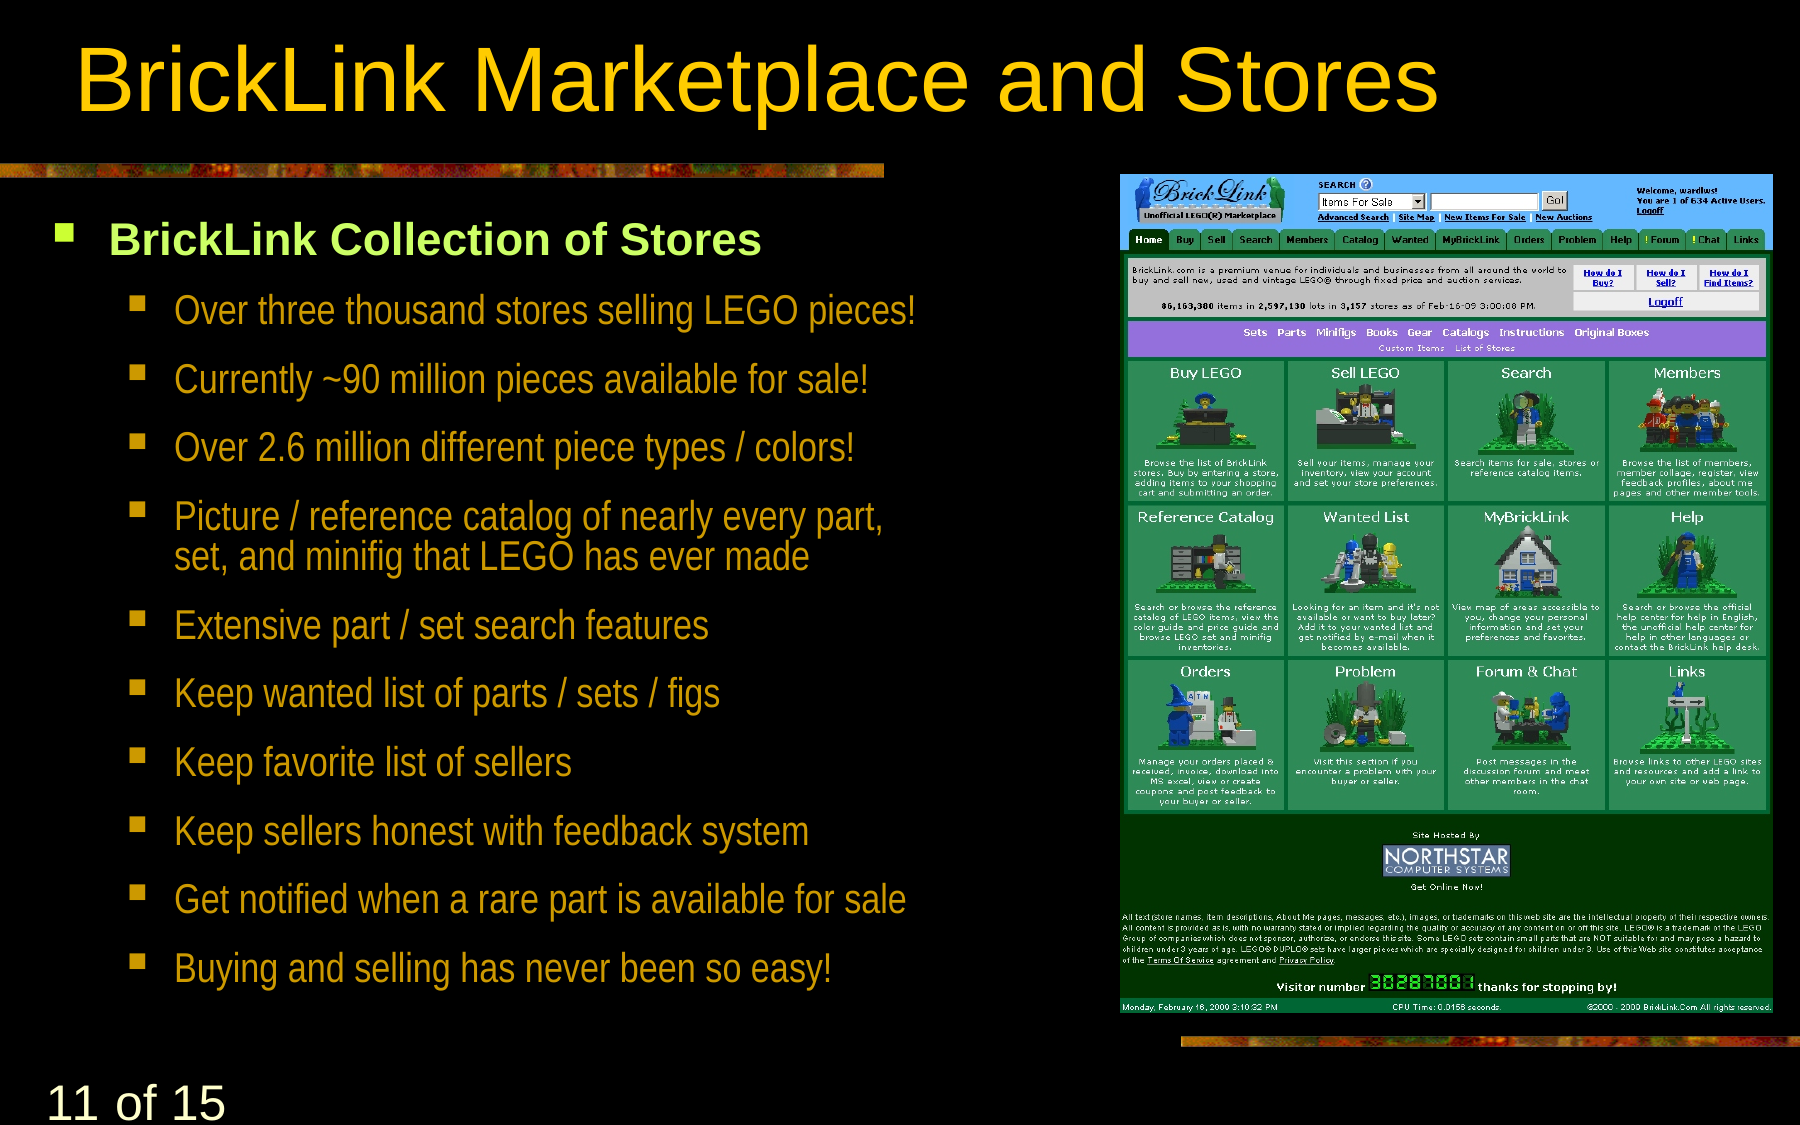

# BrickLink Marketplace and Stores
BrickLink Collection of Stores
Over three thousand stores selling LEGO pieces!
Currently ~90 million pieces available for sale!
Over 2.6 million different piece types / colors!
Picture / reference catalog of nearly every part, set, and minifig that LEGO has ever made
Extensive part / set search features
Keep wanted list of parts / sets / figs
Keep favorite list of sellers
Keep sellers honest with feedback system
Get notified when a rare part is available for sale
Buying and selling has never been so easy!